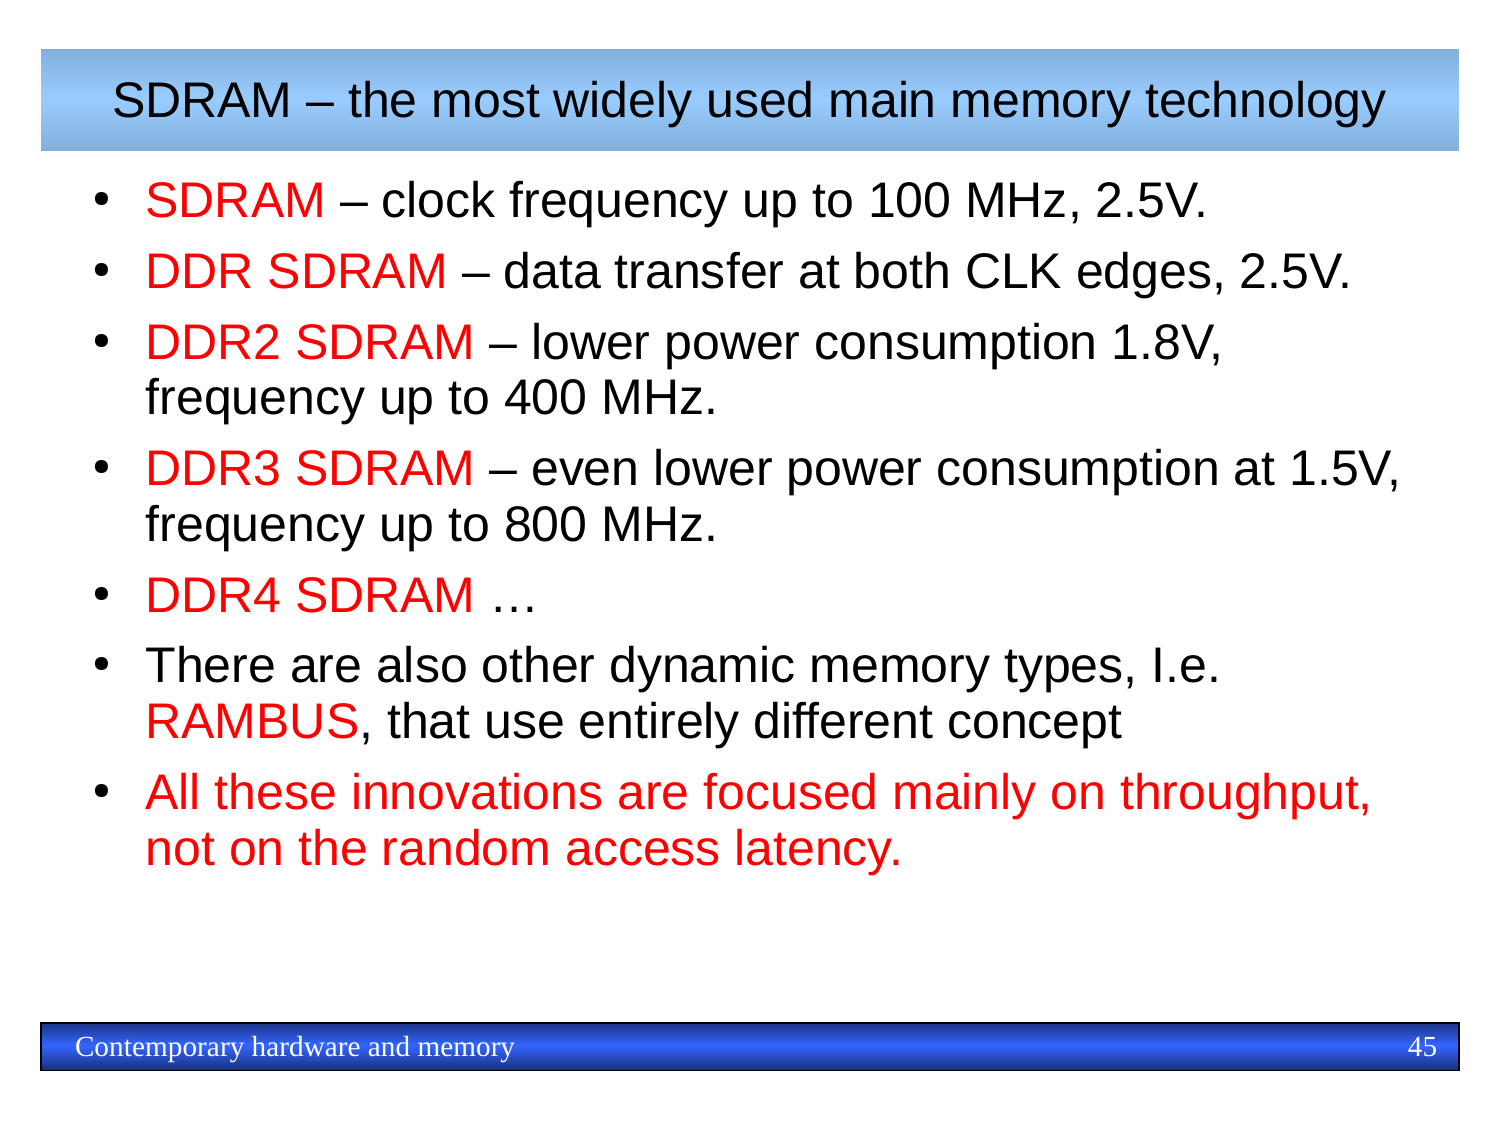

# SDRAM – the most widely used main memory technology
SDRAM – clock frequency up to 100 MHz, 2.5V.
DDR SDRAM – data transfer at both CLK edges, 2.5V.
DDR2 SDRAM – lower power consumption 1.8V, frequency up to 400 MHz.
DDR3 SDRAM – even lower power consumption at 1.5V, frequency up to 800 MHz.
DDR4 SDRAM …
There are also other dynamic memory types, I.e. RAMBUS, that use entirely different concept
All these innovations are focused mainly on throughput, not on the random access latency.
Contemporary hardware and memory
45